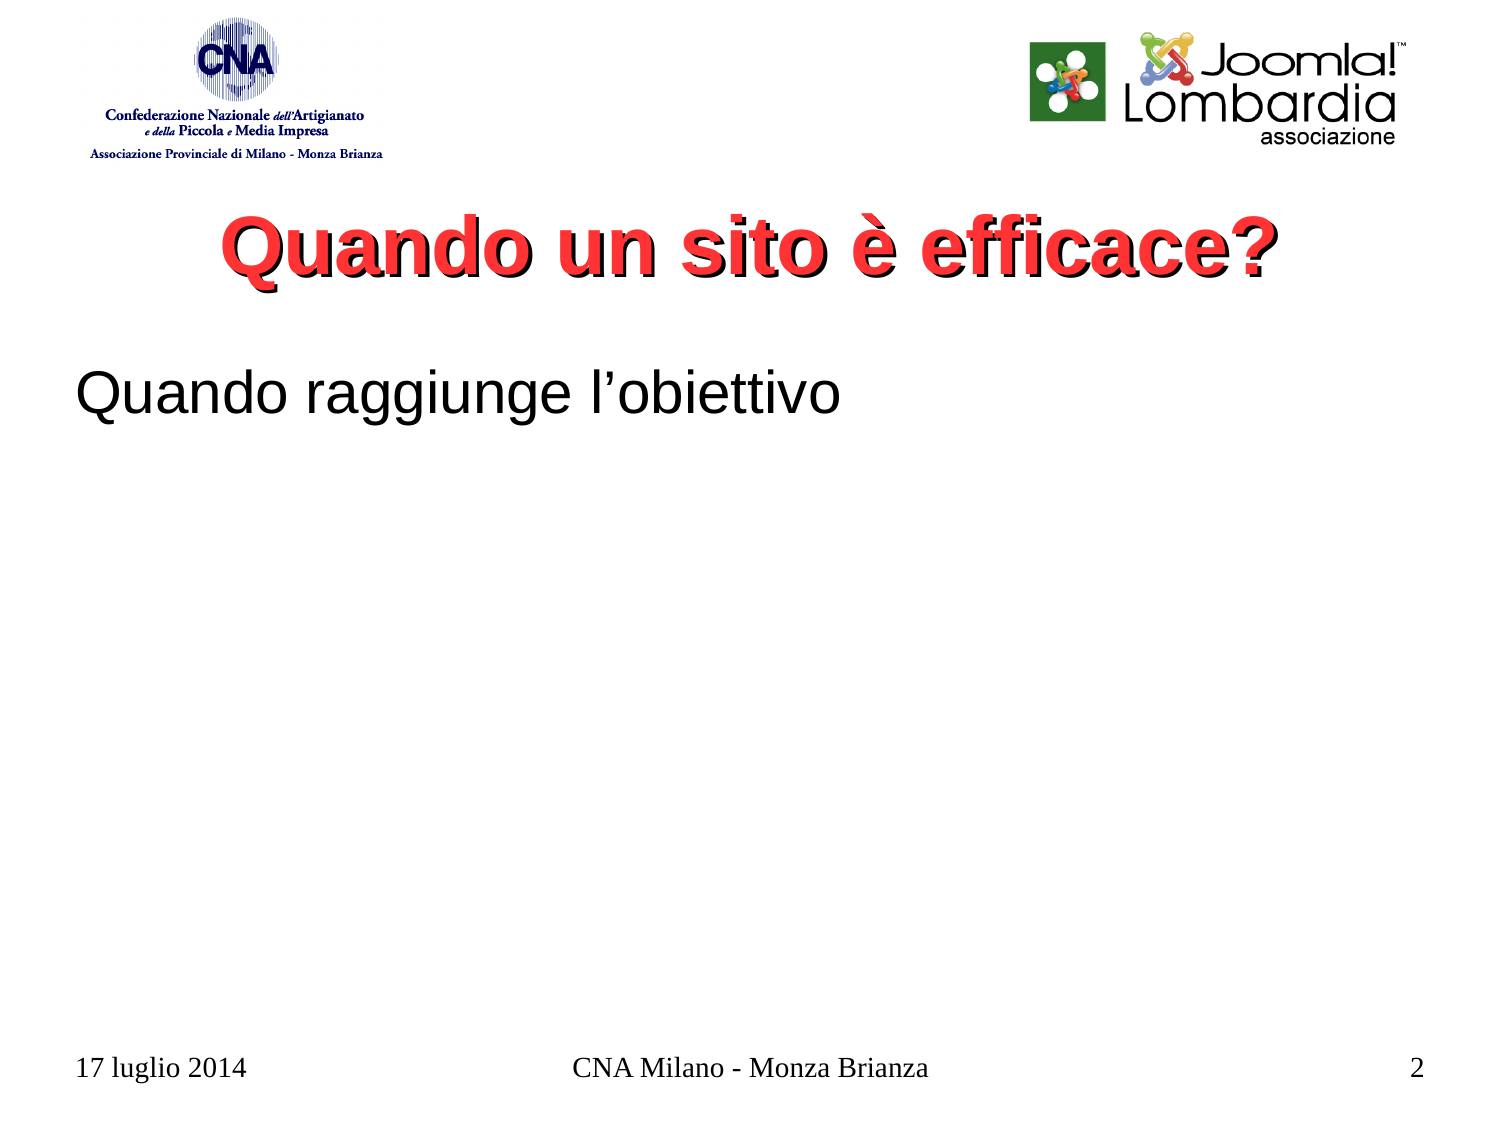

# Quando un sito è efficace?
Quando raggiunge l’obiettivo
17 luglio 2014
CNA Milano - Monza Brianza
2